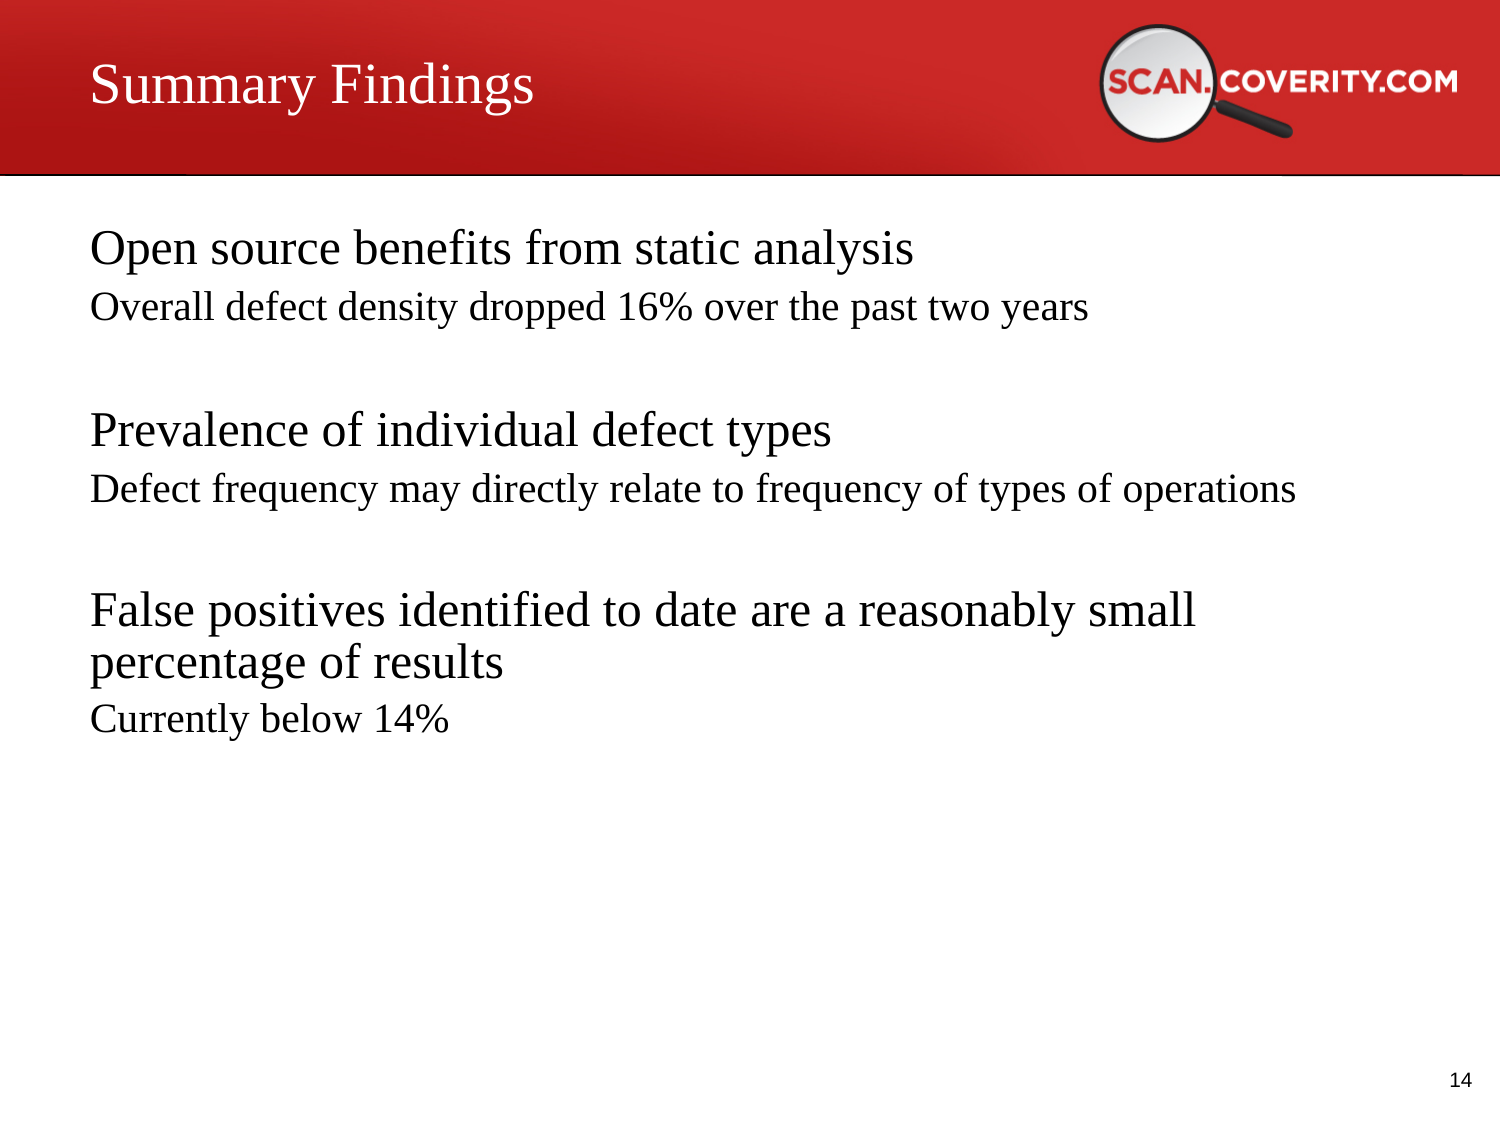

# Summary Findings
Open source benefits from static analysis
Overall defect density dropped 16% over the past two years
Prevalence of individual defect types
Defect frequency may directly relate to frequency of types of operations
False positives identified to date are a reasonably small percentage of results
Currently below 14%